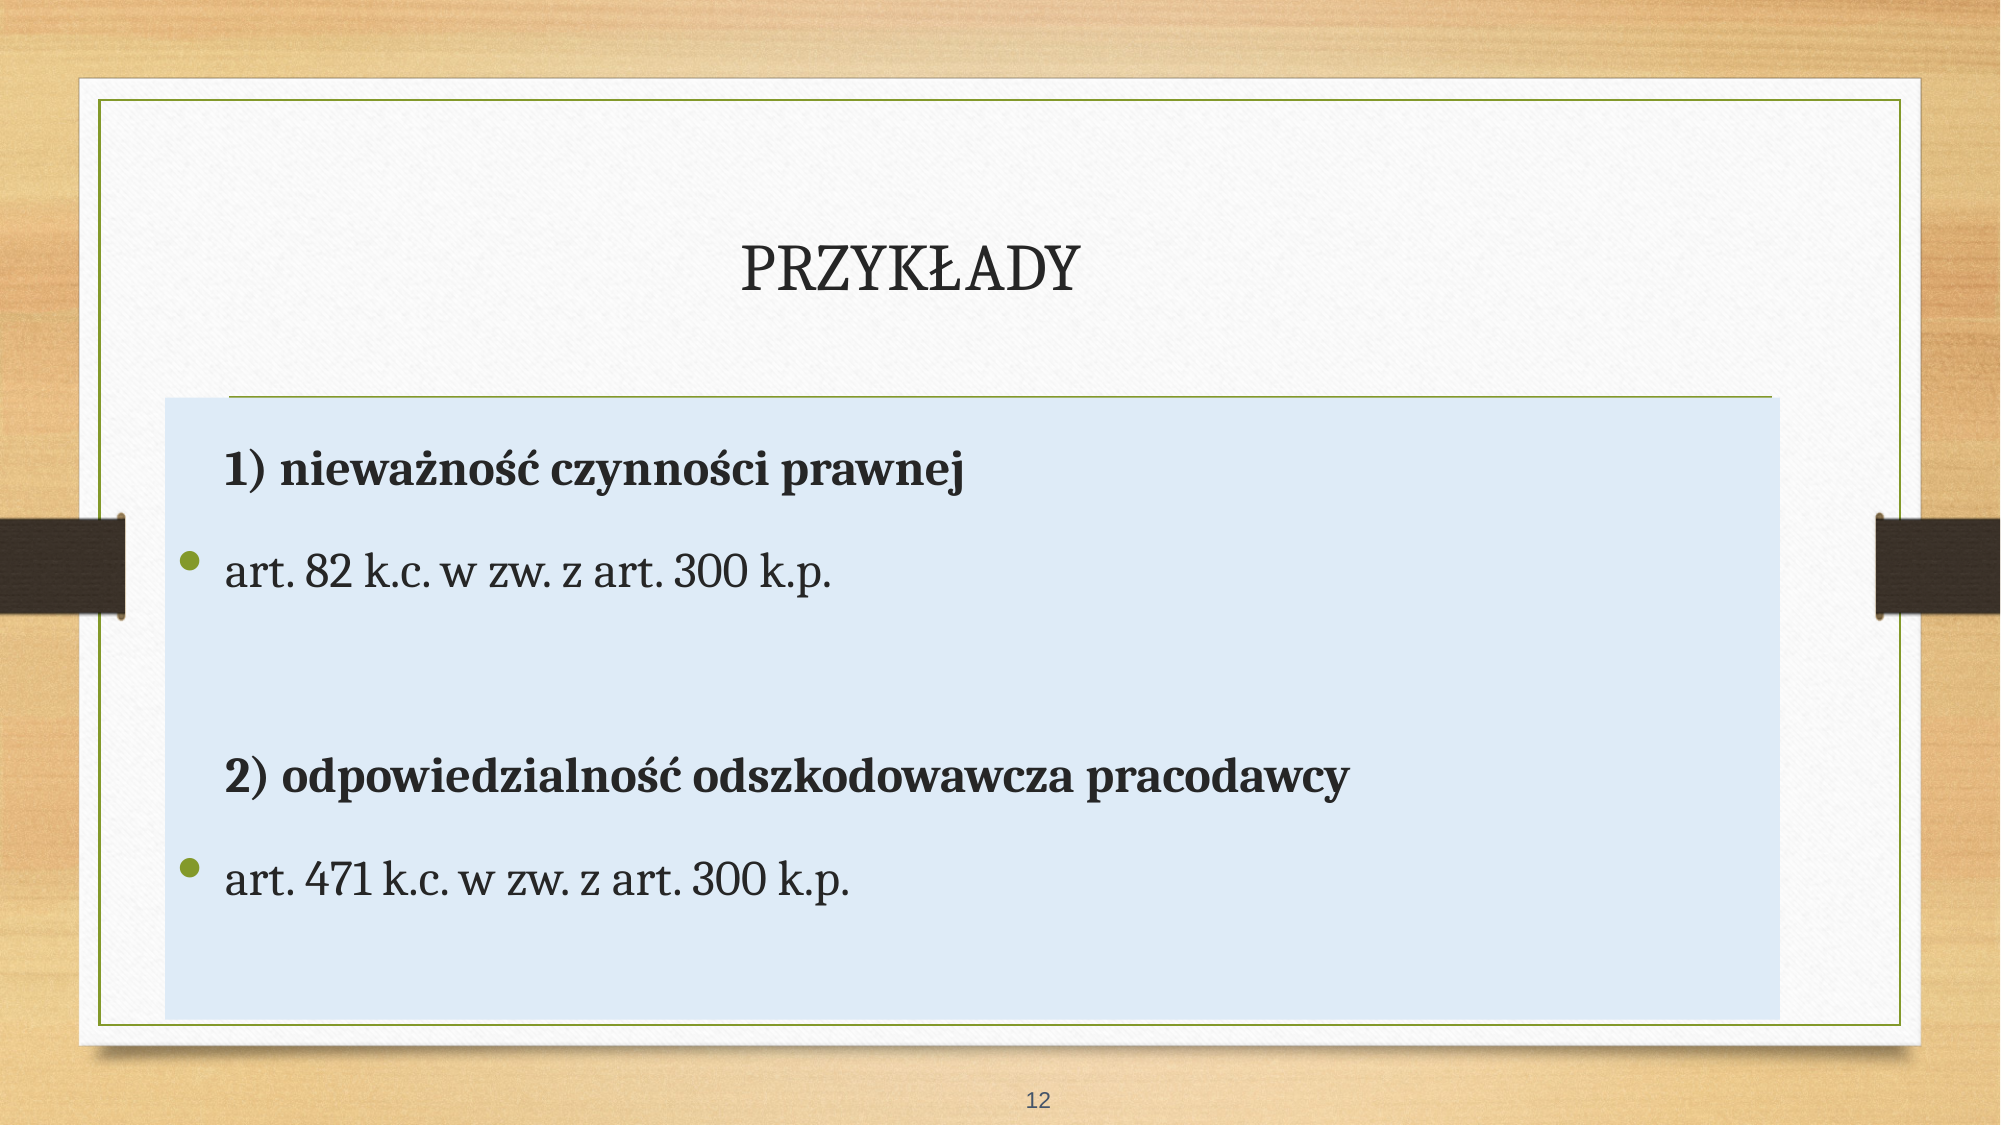

# PRZYKŁADY
1) nieważność czynności prawnej
art. 82 k.c. w zw. z art. 300 k.p.
2) odpowiedzialność odszkodowawcza pracodawcy
art. 471 k.c. w zw. z art. 300 k.p.